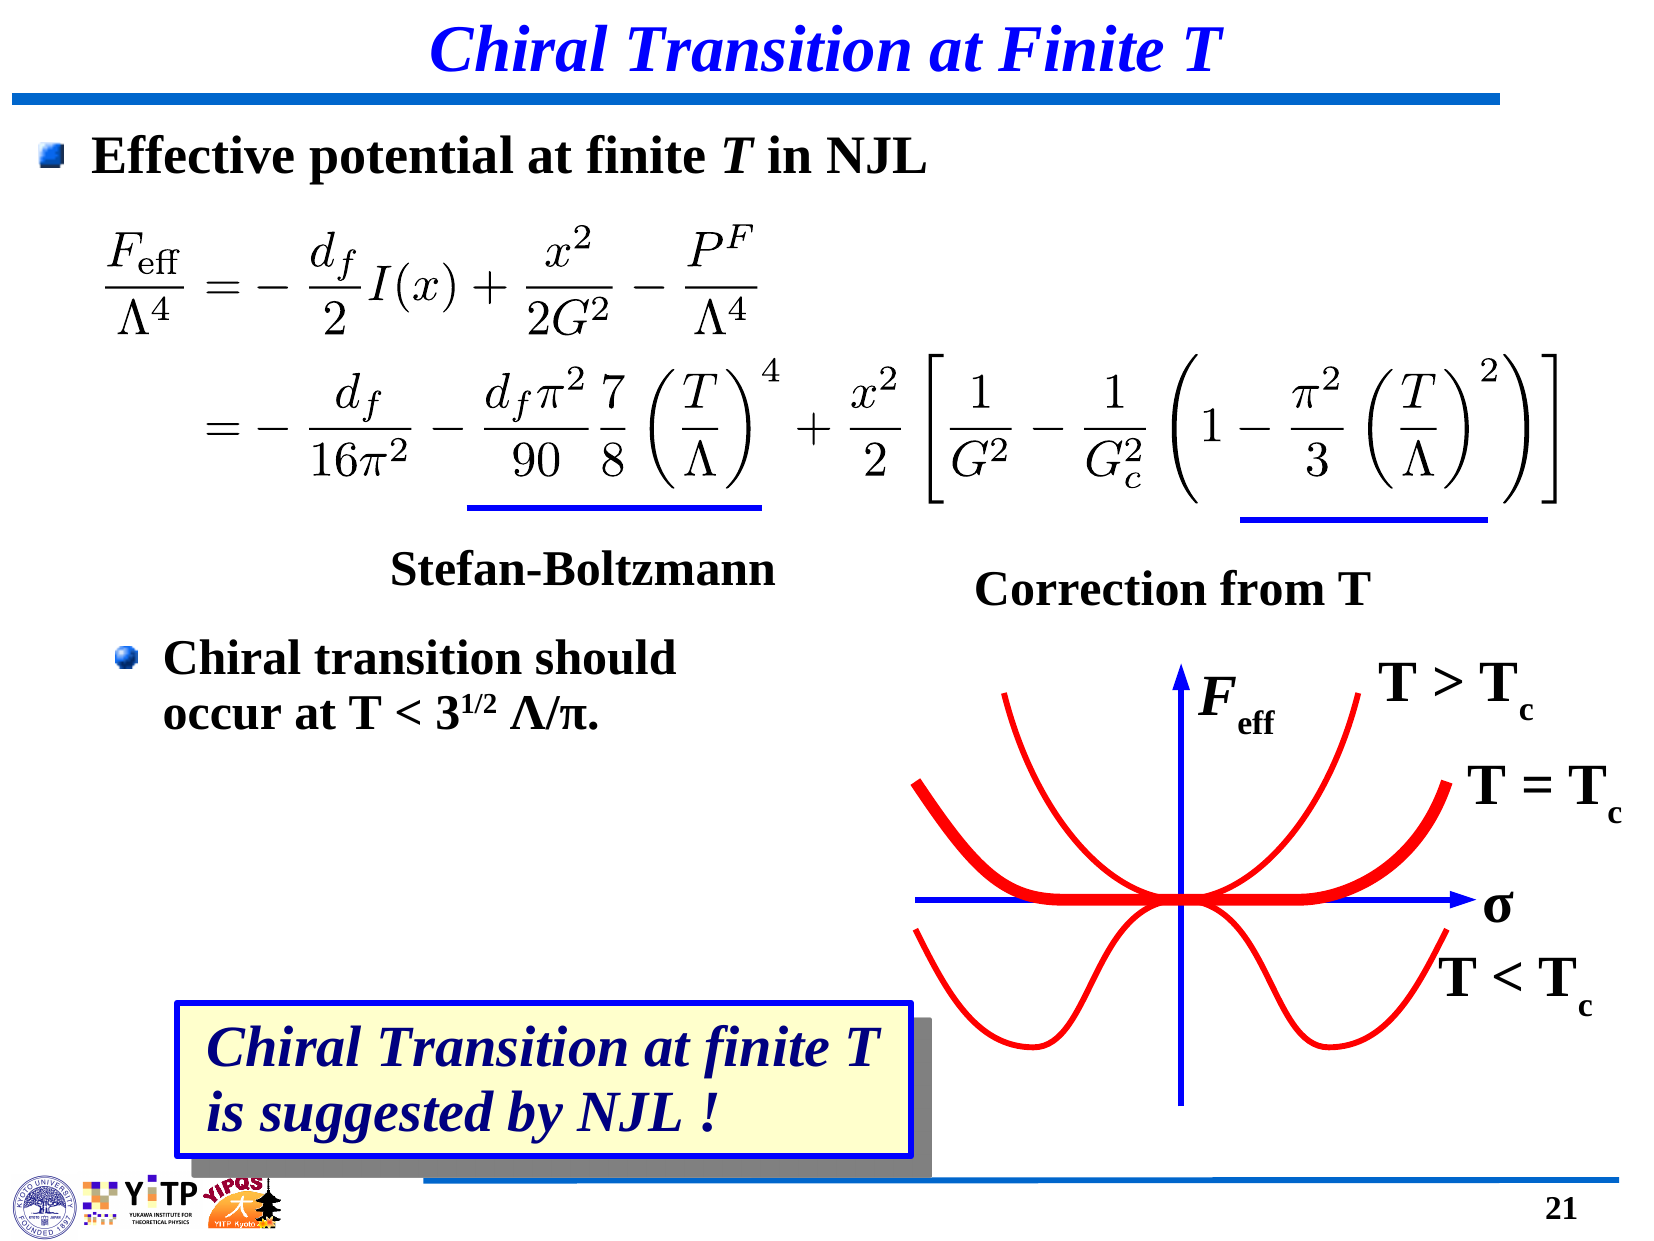

# Chiral Transition at Finite T
Effective potential at finite T in NJL
Chiral transition should
occur at T < 31/2 Λ/π.
Stefan-Boltzmann
Correction from T
T > Tc
Feff
T = Tc
σ
T < Tc
Chiral Transition at finite T
is suggested by NJL !